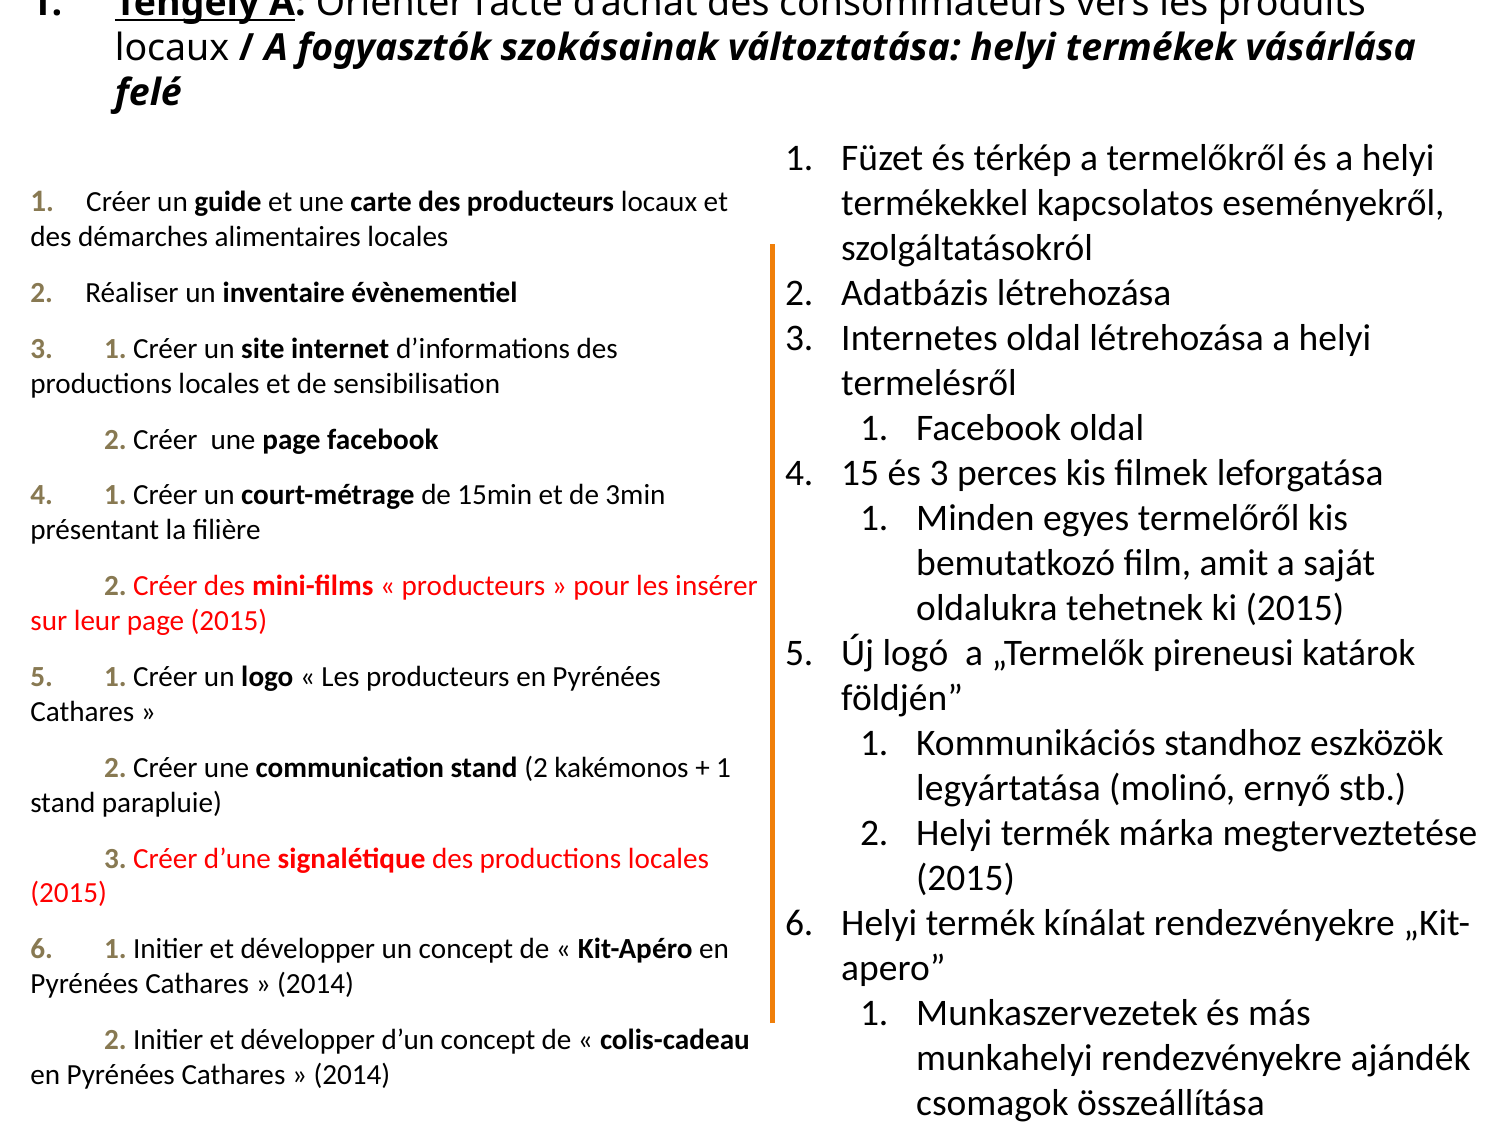

# Tengely A: Orienter l’acte d’achat des consommateurs vers les produits locaux / A fogyasztók szokásainak változtatása: helyi termékek vásárlása felé
Füzet és térkép a termelőkről és a helyi termékekkel kapcsolatos eseményekről, szolgáltatásokról
Adatbázis létrehozása
Internetes oldal létrehozása a helyi termelésről
Facebook oldal
15 és 3 perces kis filmek leforgatása
Minden egyes termelőről kis bemutatkozó film, amit a saját oldalukra tehetnek ki (2015)
Új logó a „Termelők pireneusi katárok földjén”
Kommunikációs standhoz eszközök legyártatása (molinó, ernyő stb.)
Helyi termék márka megterveztetése (2015)
Helyi termék kínálat rendezvényekre „Kit-apero”
Munkaszervezetek és más munkahelyi rendezvényekre ajándék csomagok összeállítása
1. Créer un guide et une carte des producteurs locaux et des démarches alimentaires locales
2. Réaliser un inventaire évènementiel
3.	1. Créer un site internet d’informations des productions locales et de sensibilisation
	2. Créer une page facebook
4.	1. Créer un court-métrage de 15min et de 3min présentant la filière
	2. Créer des mini-films « producteurs » pour les insérer sur leur page (2015)
5. 	1. Créer un logo « Les producteurs en Pyrénées Cathares »
	2. Créer une communication stand (2 kakémonos + 1 stand parapluie)
	3. Créer d’une signalétique des productions locales (2015)
6. 	1. Initier et développer un concept de « Kit-Apéro en Pyrénées Cathares » (2014)
	2. Initier et développer d’un concept de « colis-cadeau en Pyrénées Cathares » (2014)